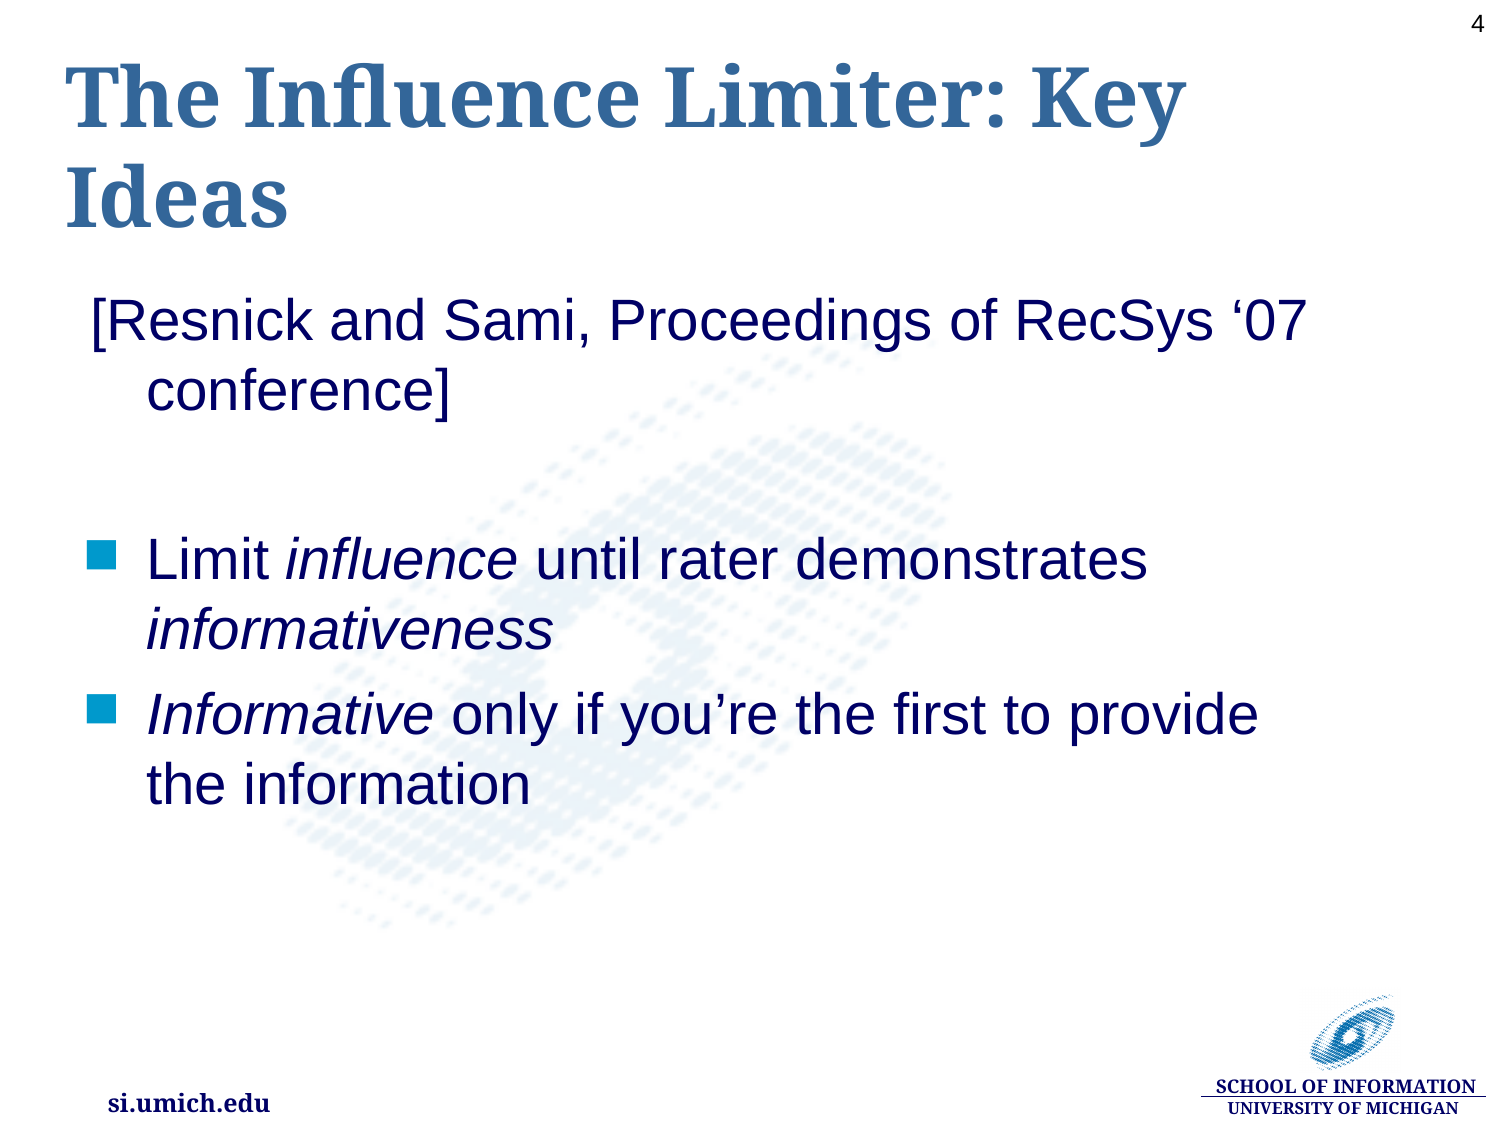

# The Influence Limiter: Key Ideas
[Resnick and Sami, Proceedings of RecSys ‘07 conference]
Limit influence until rater demonstrates informativeness
Informative only if you’re the first to provide the information